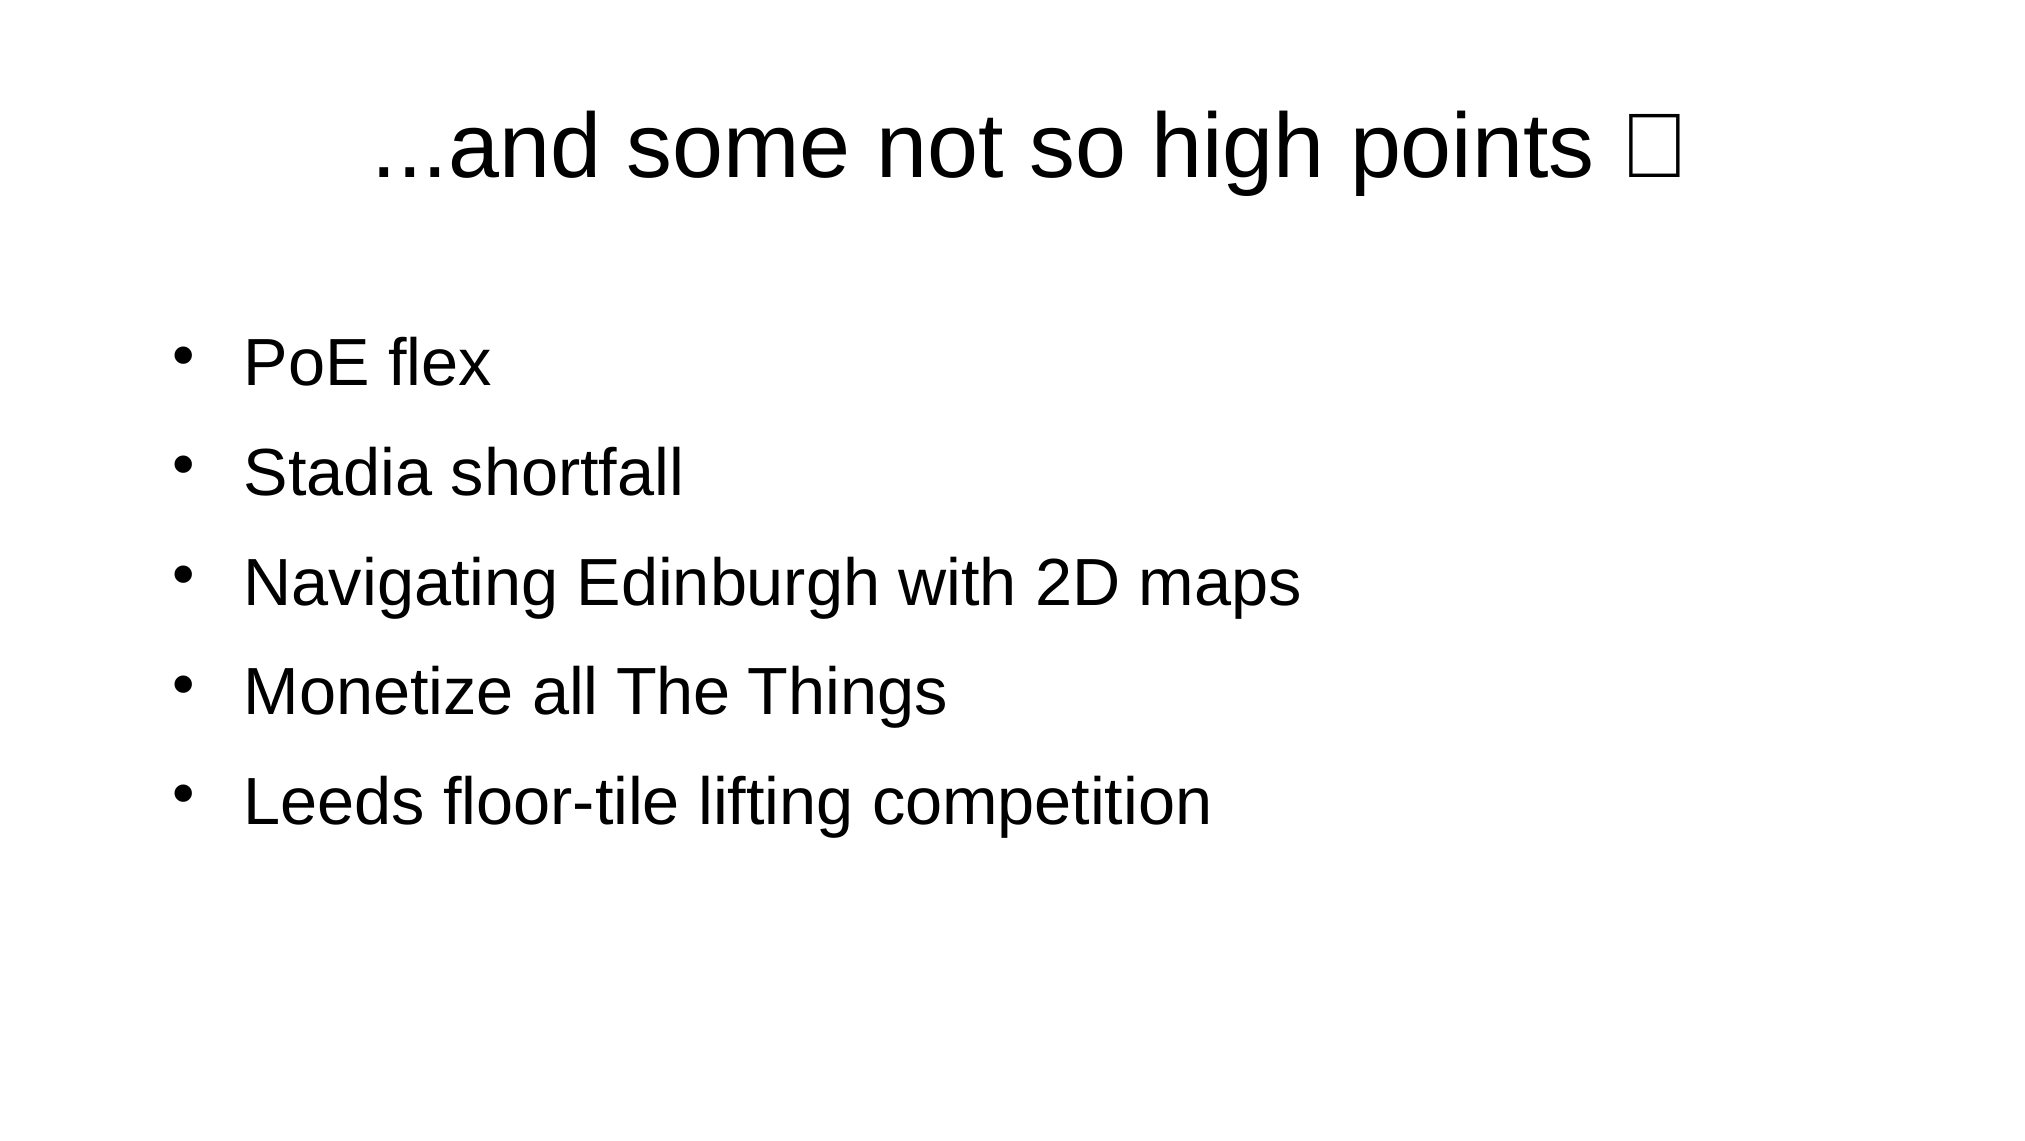

# ...and some not so high points 🤦
 PoE flex
 Stadia shortfall
 Navigating Edinburgh with 2D maps
 Monetize all The Things
 Leeds floor-tile lifting competition